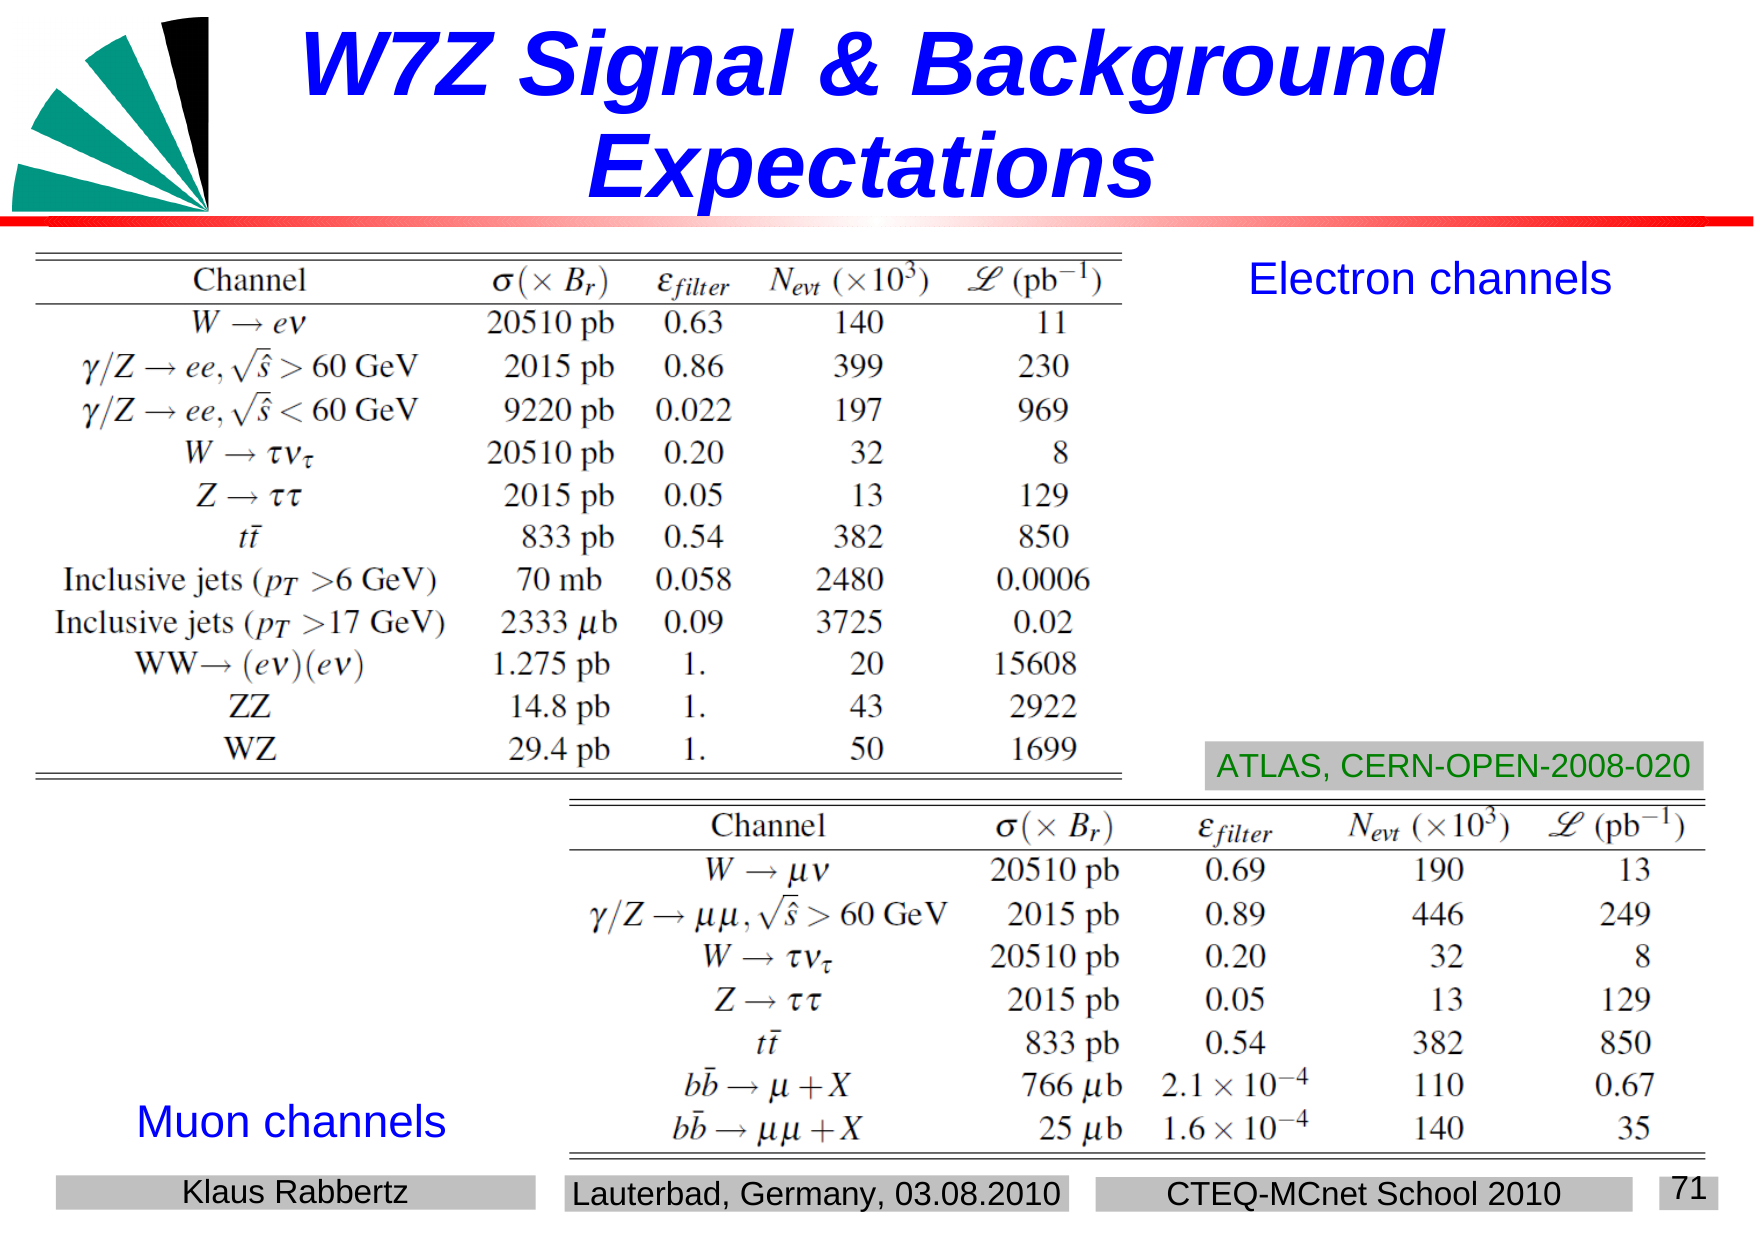

# W7Z Signal & Background Expectations
Electron channels
ATLAS, CERN-OPEN-2008-020
Muon channels